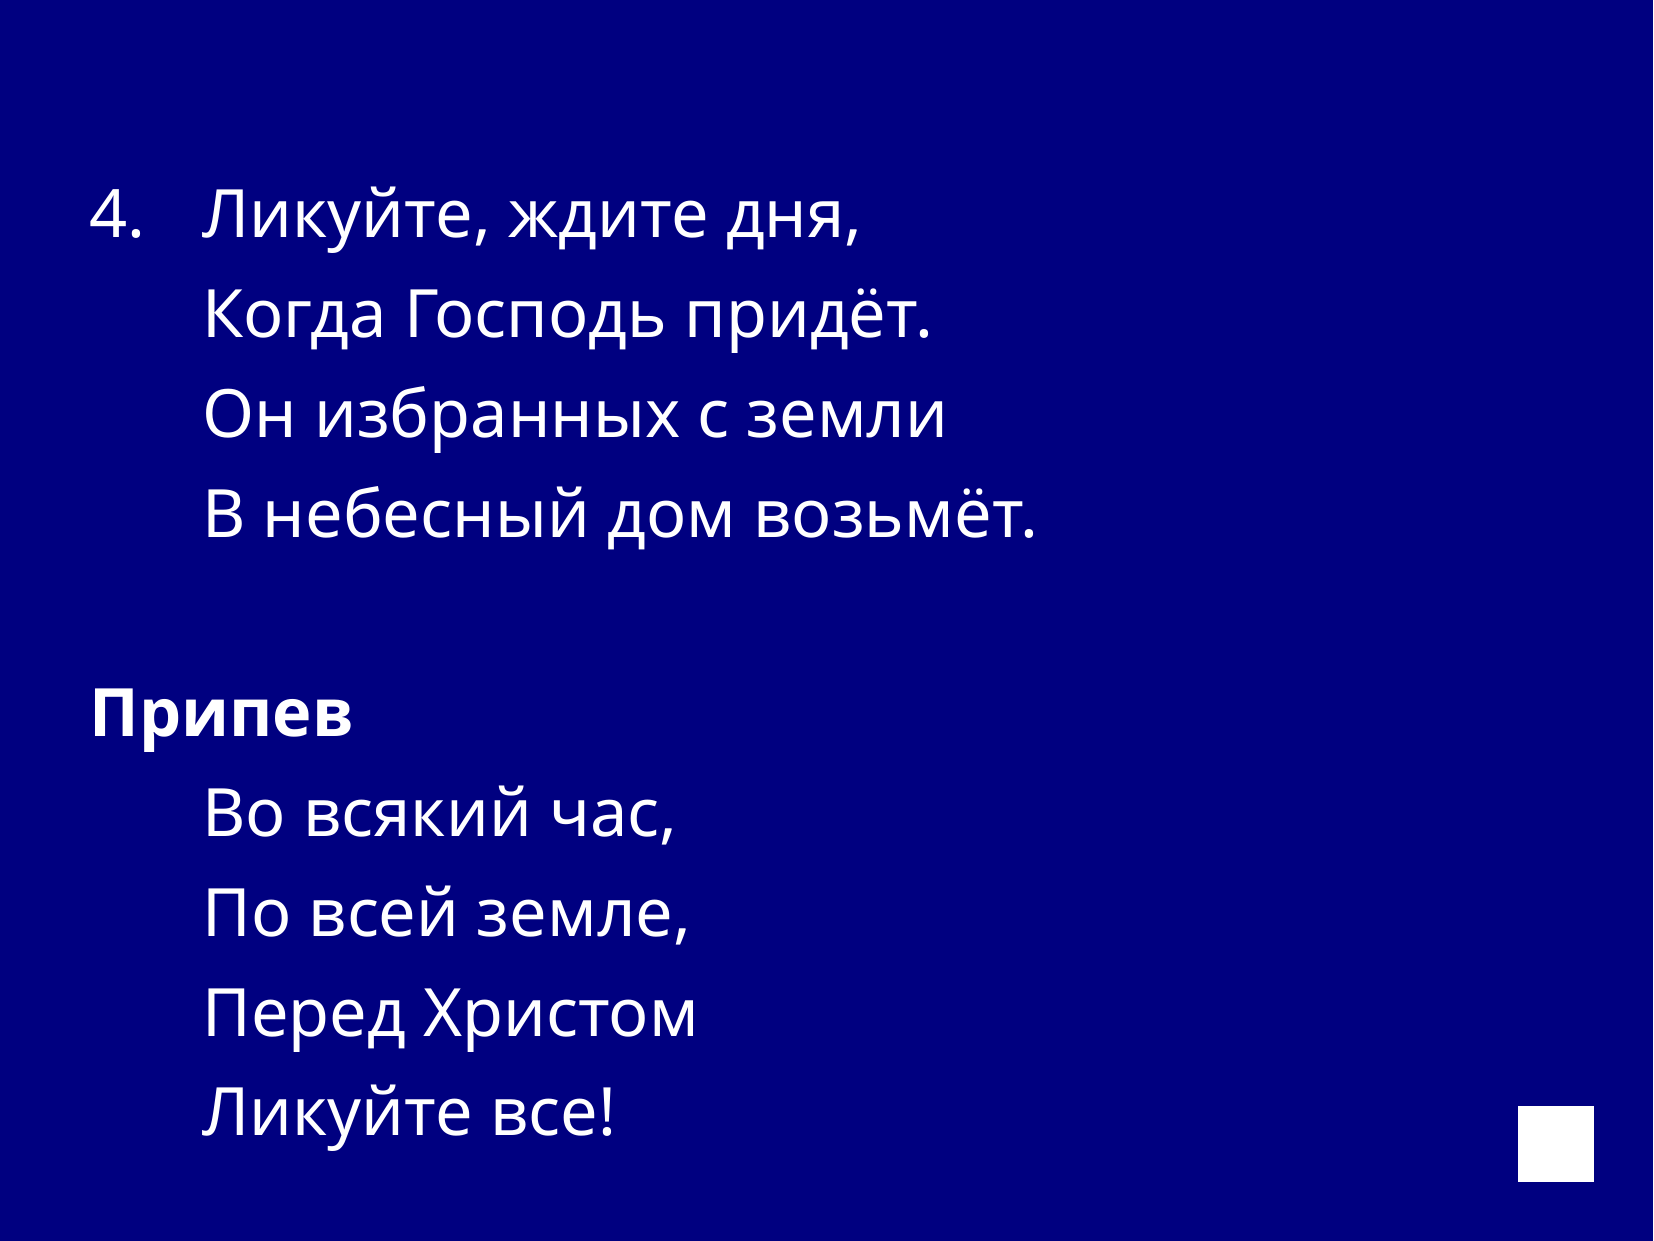

4.	Ликуйте, ждите дня,
	Когда Господь придёт.
	Он избранных с земли
	В небесный дом возьмёт.
Припев
	Во всякий час,
	По всей земле,
	Перед Христом
	Ликуйте все!